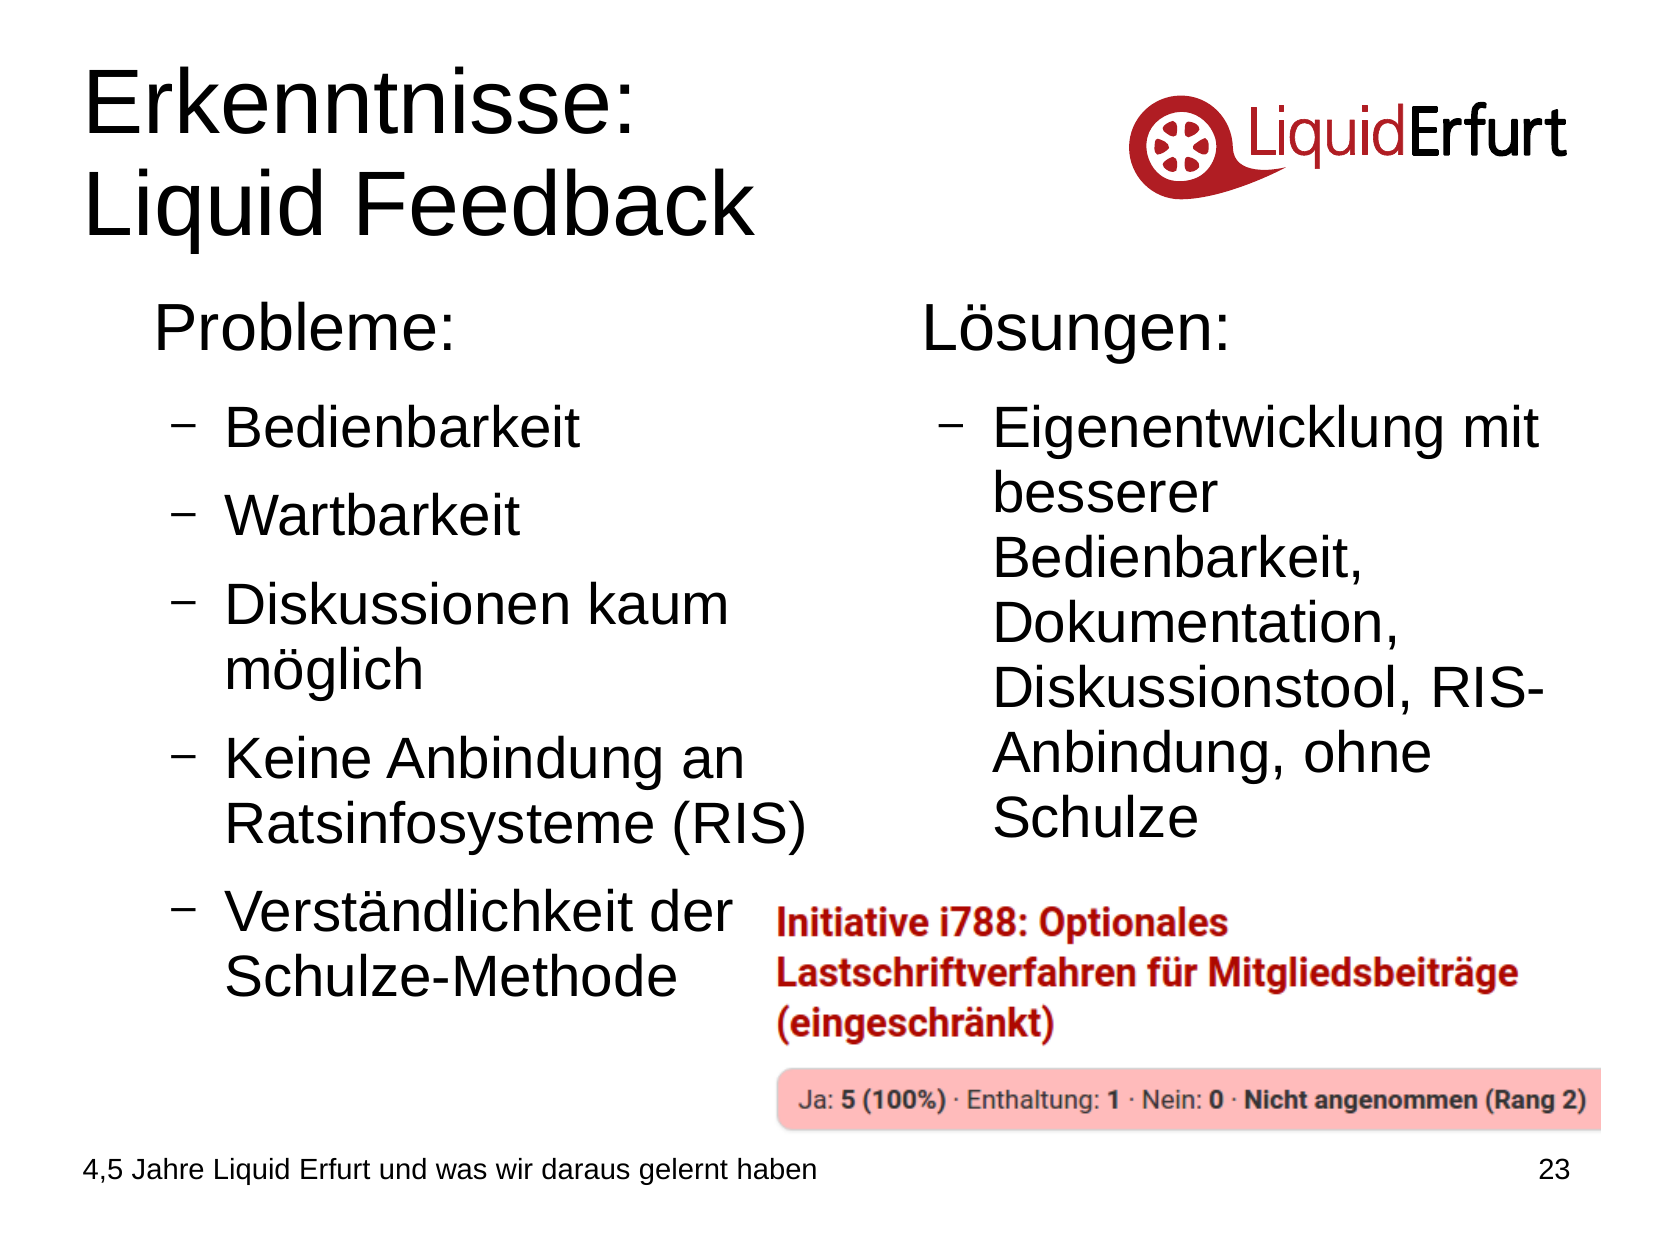

# Erkenntnisse: Liquid Feedback
Probleme:
Bedienbarkeit
Wartbarkeit
Diskussionen kaum möglich
Keine Anbindung an Ratsinfosysteme (RIS)
Verständlichkeit der Schulze-Methode
Lösungen:
Eigenentwicklung mit besserer Bedienbarkeit, Dokumentation, Diskussionstool, RIS-Anbindung, ohne Schulze
4,5 Jahre Liquid Erfurt und was wir daraus gelernt haben
23